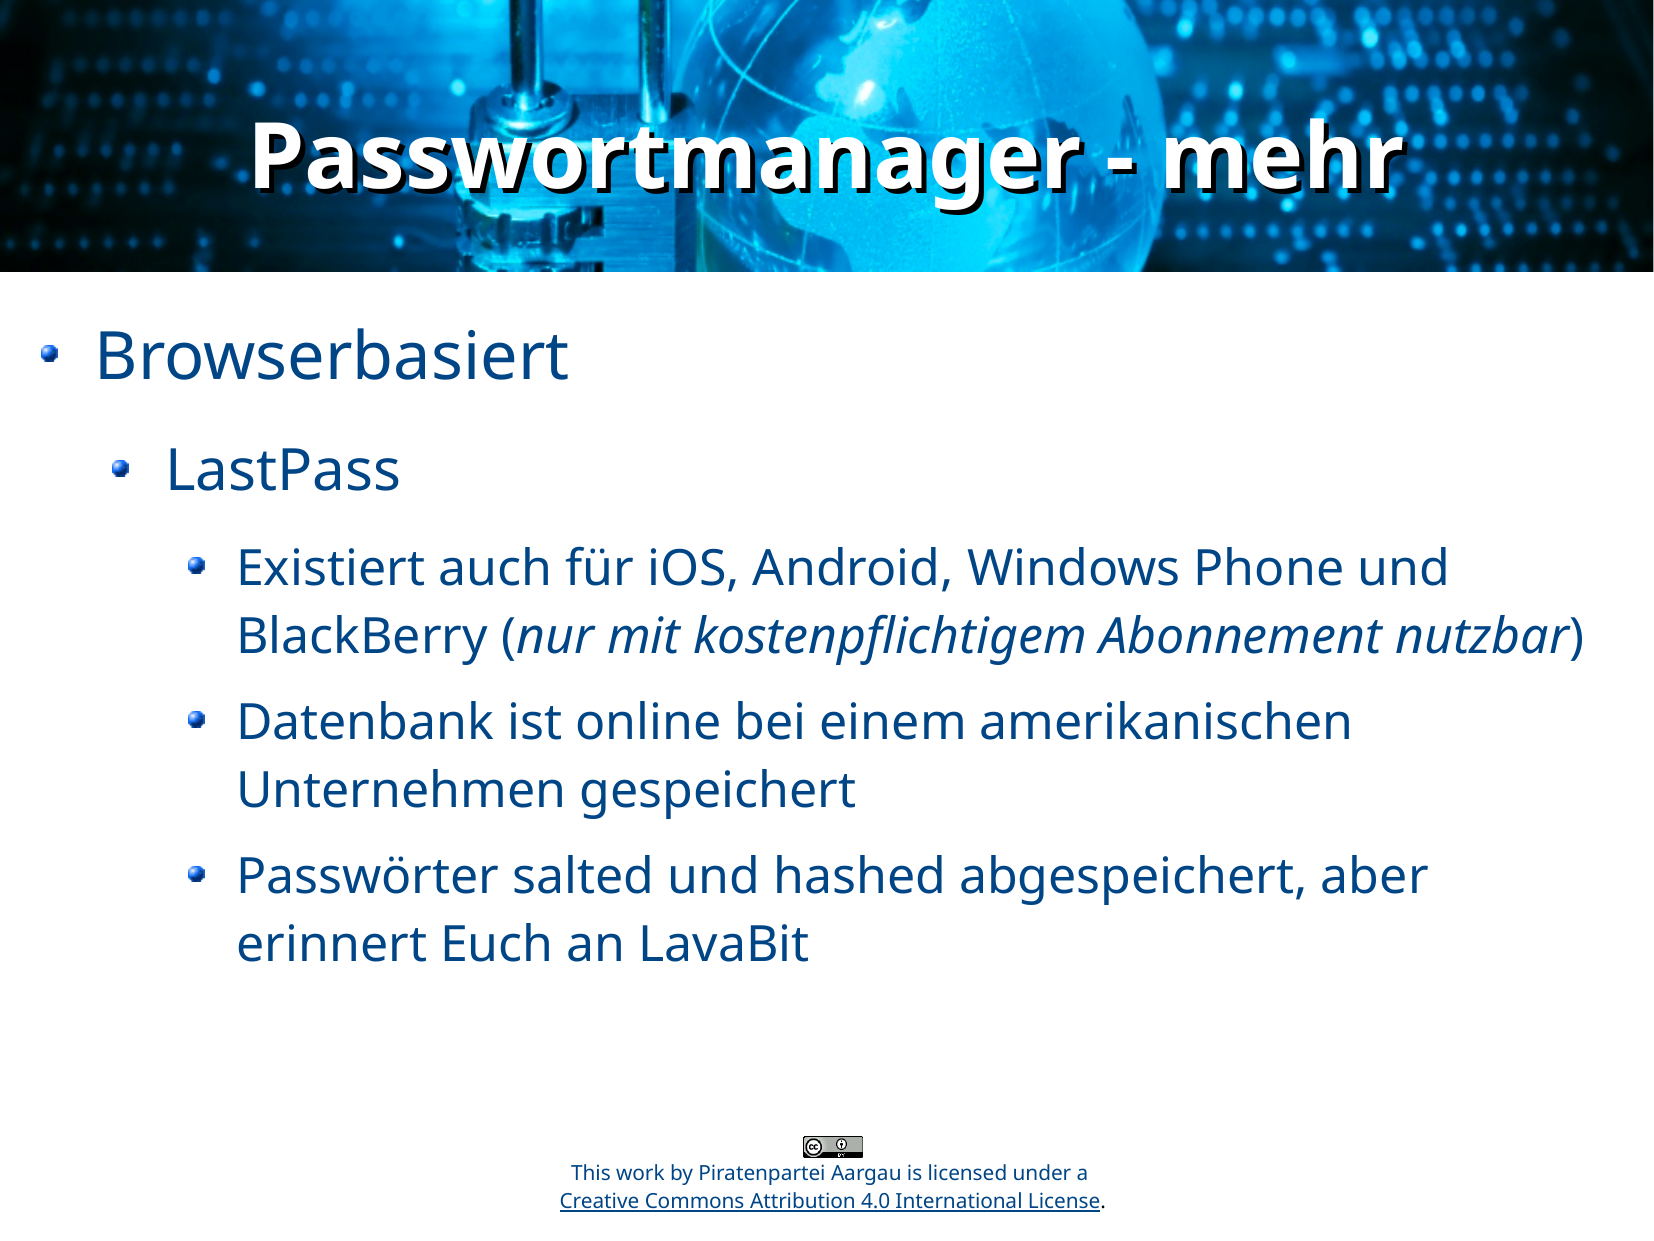

# Passwortmanager - mehr
Browserbasiert
LastPass
Existiert auch für iOS, Android, Windows Phone und BlackBerry (nur mit kostenpflichtigem Abonnement nutzbar)
Datenbank ist online bei einem amerikanischen Unternehmen gespeichert
Passwörter salted und hashed abgespeichert, aber erinnert Euch an LavaBit